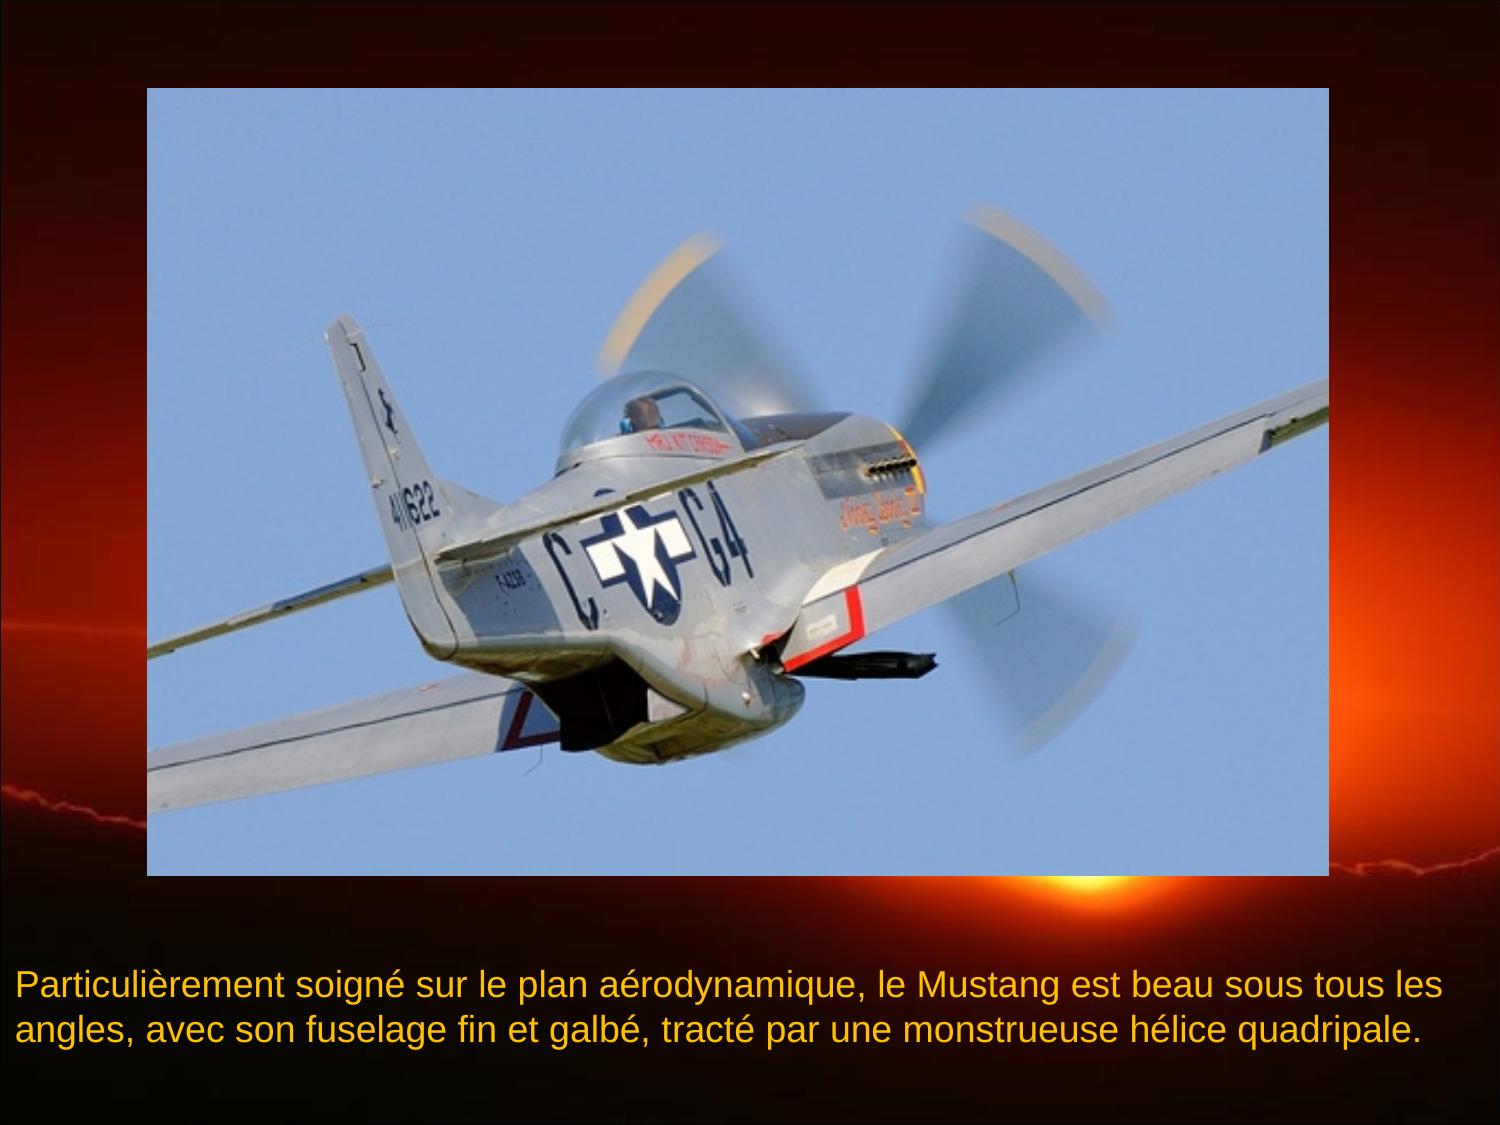

Particulièrement soigné sur le plan aérodynamique, le Mustang est beau sous tous les angles, avec son fuselage fin et galbé, tracté par une monstrueuse hélice quadripale.